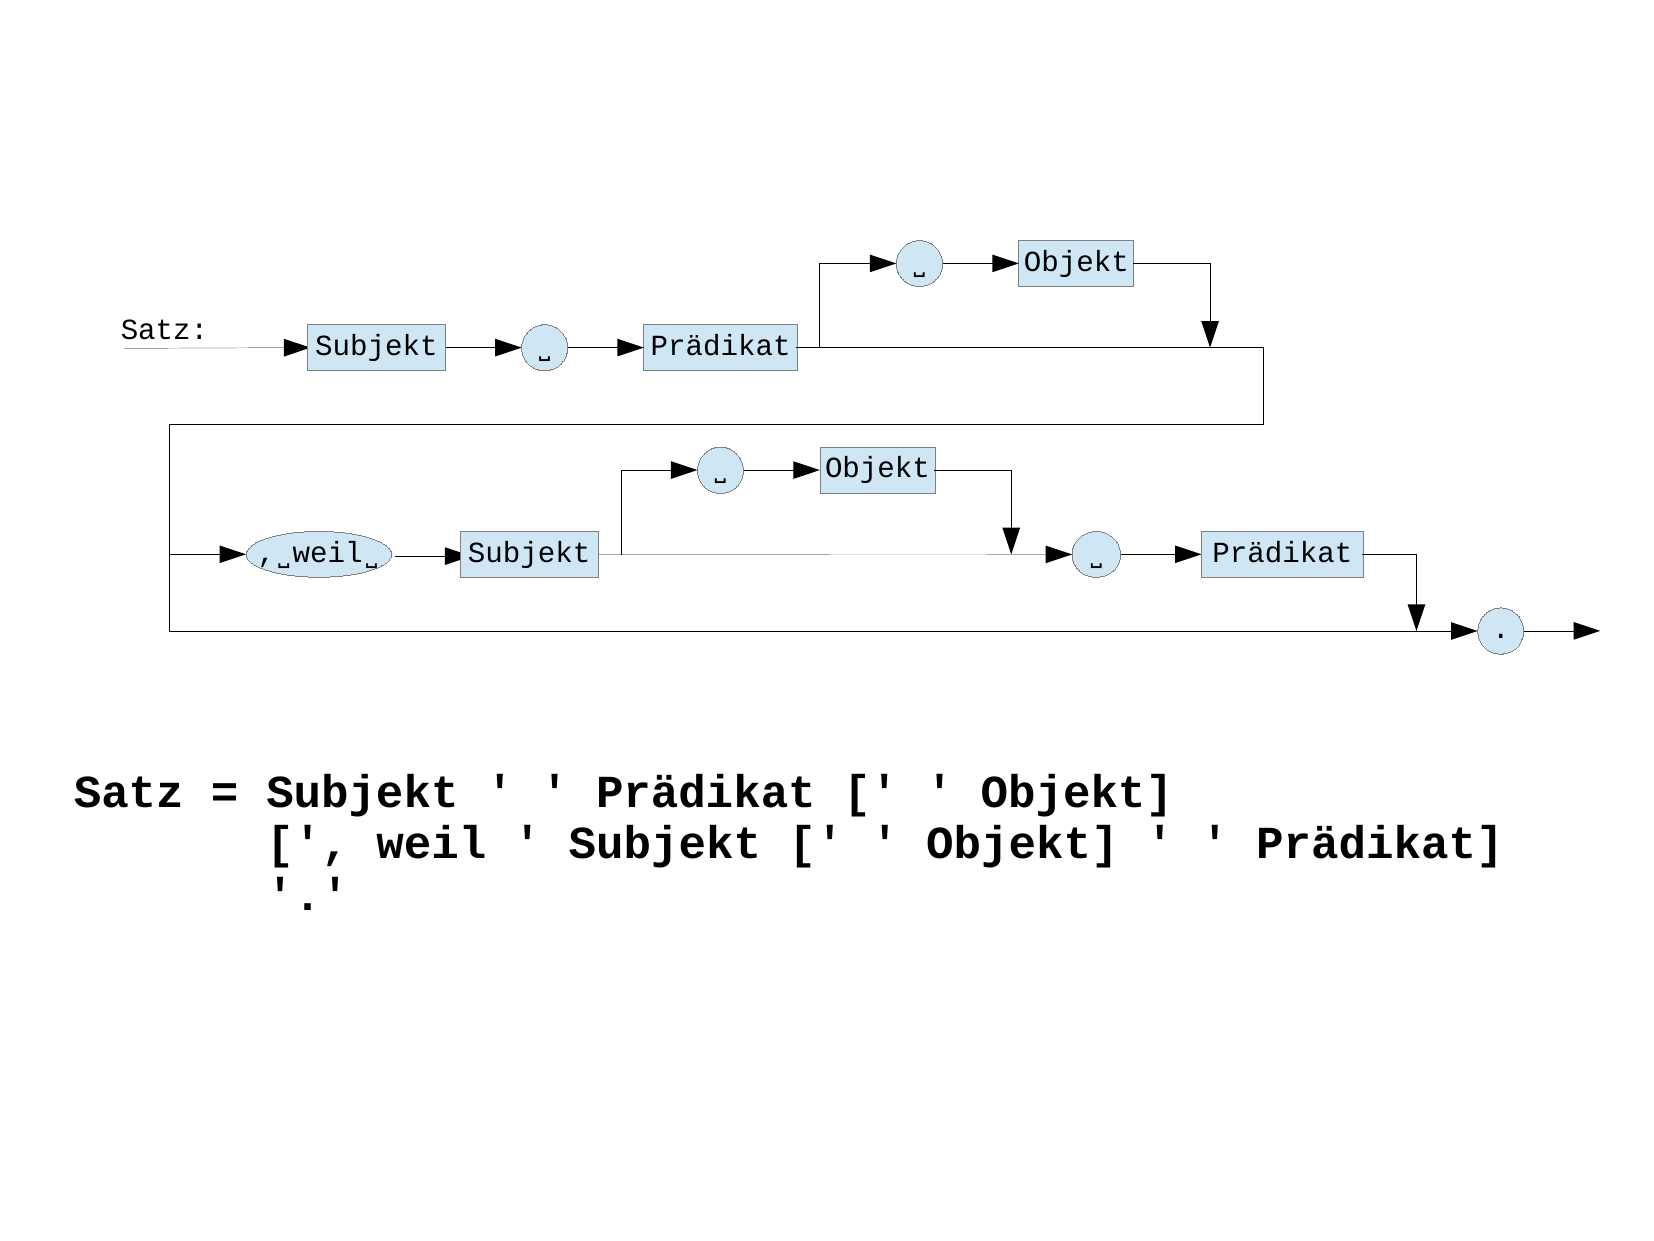

˽
Objekt
Subjekt
˽
Prädikat
Satz:
˽
Objekt
,˽weil˽
Subjekt
˽
Prädikat
.
Satz = Subjekt ' ' Prädikat [' ' Objekt]
 [', weil ' Subjekt [' ' Objekt] ' ' Prädikat]
 '.'